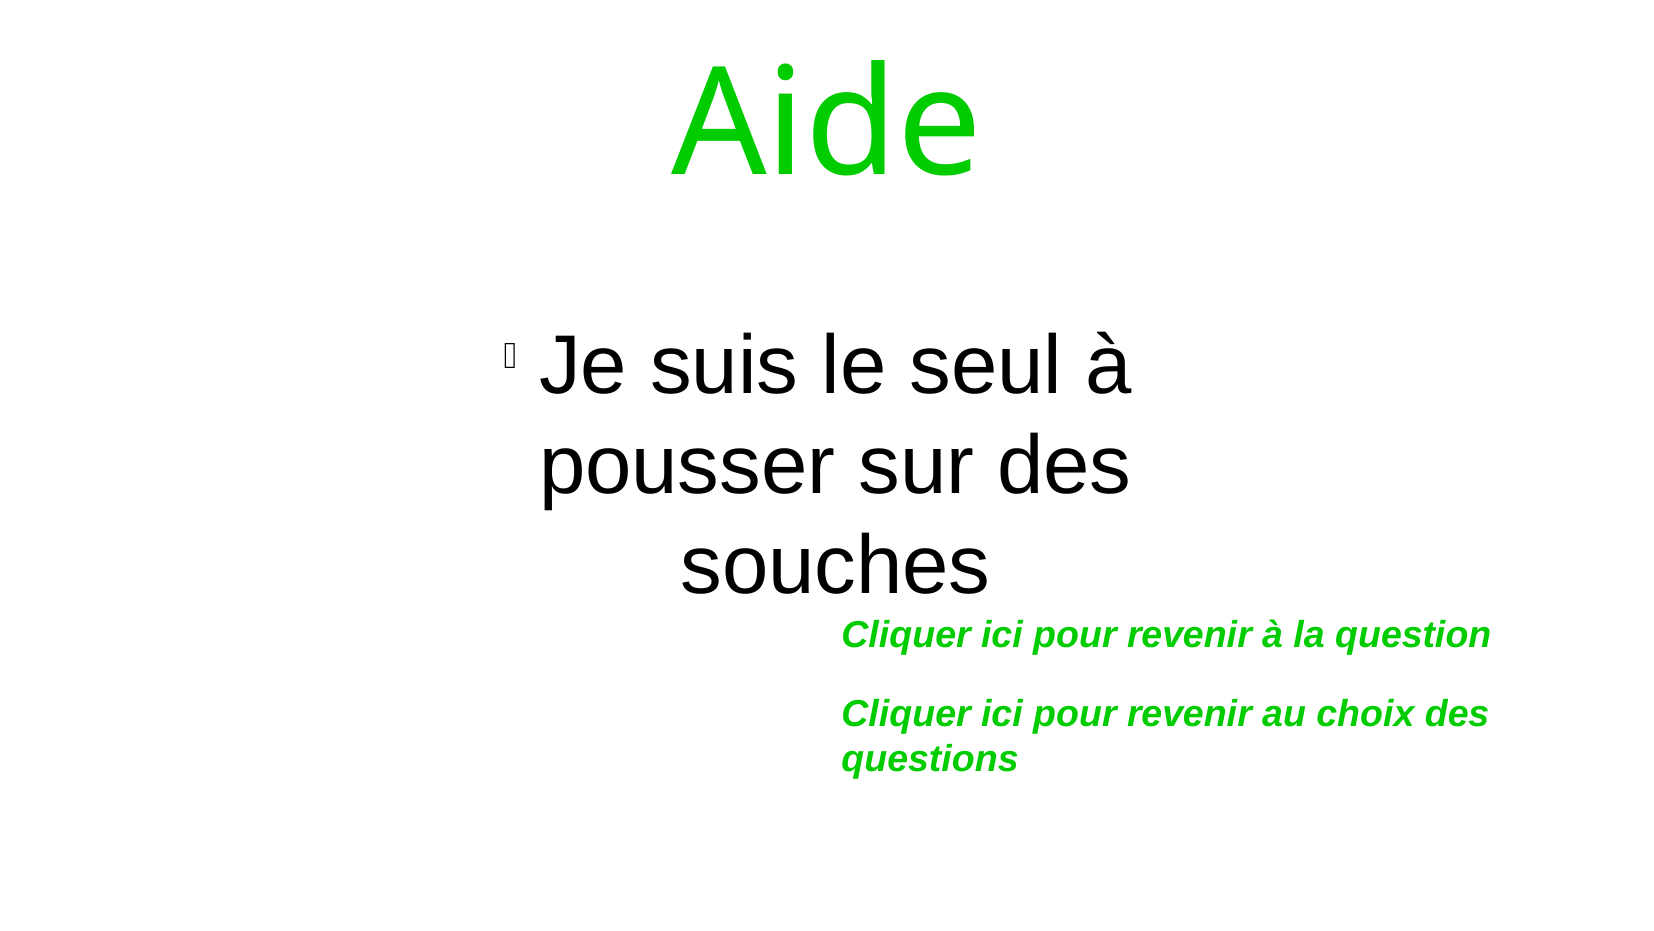

Aide
Je suis le seul à pousser sur des souches
Cliquer ici pour revenir à la question
Cliquer ici pour revenir au choix des questions